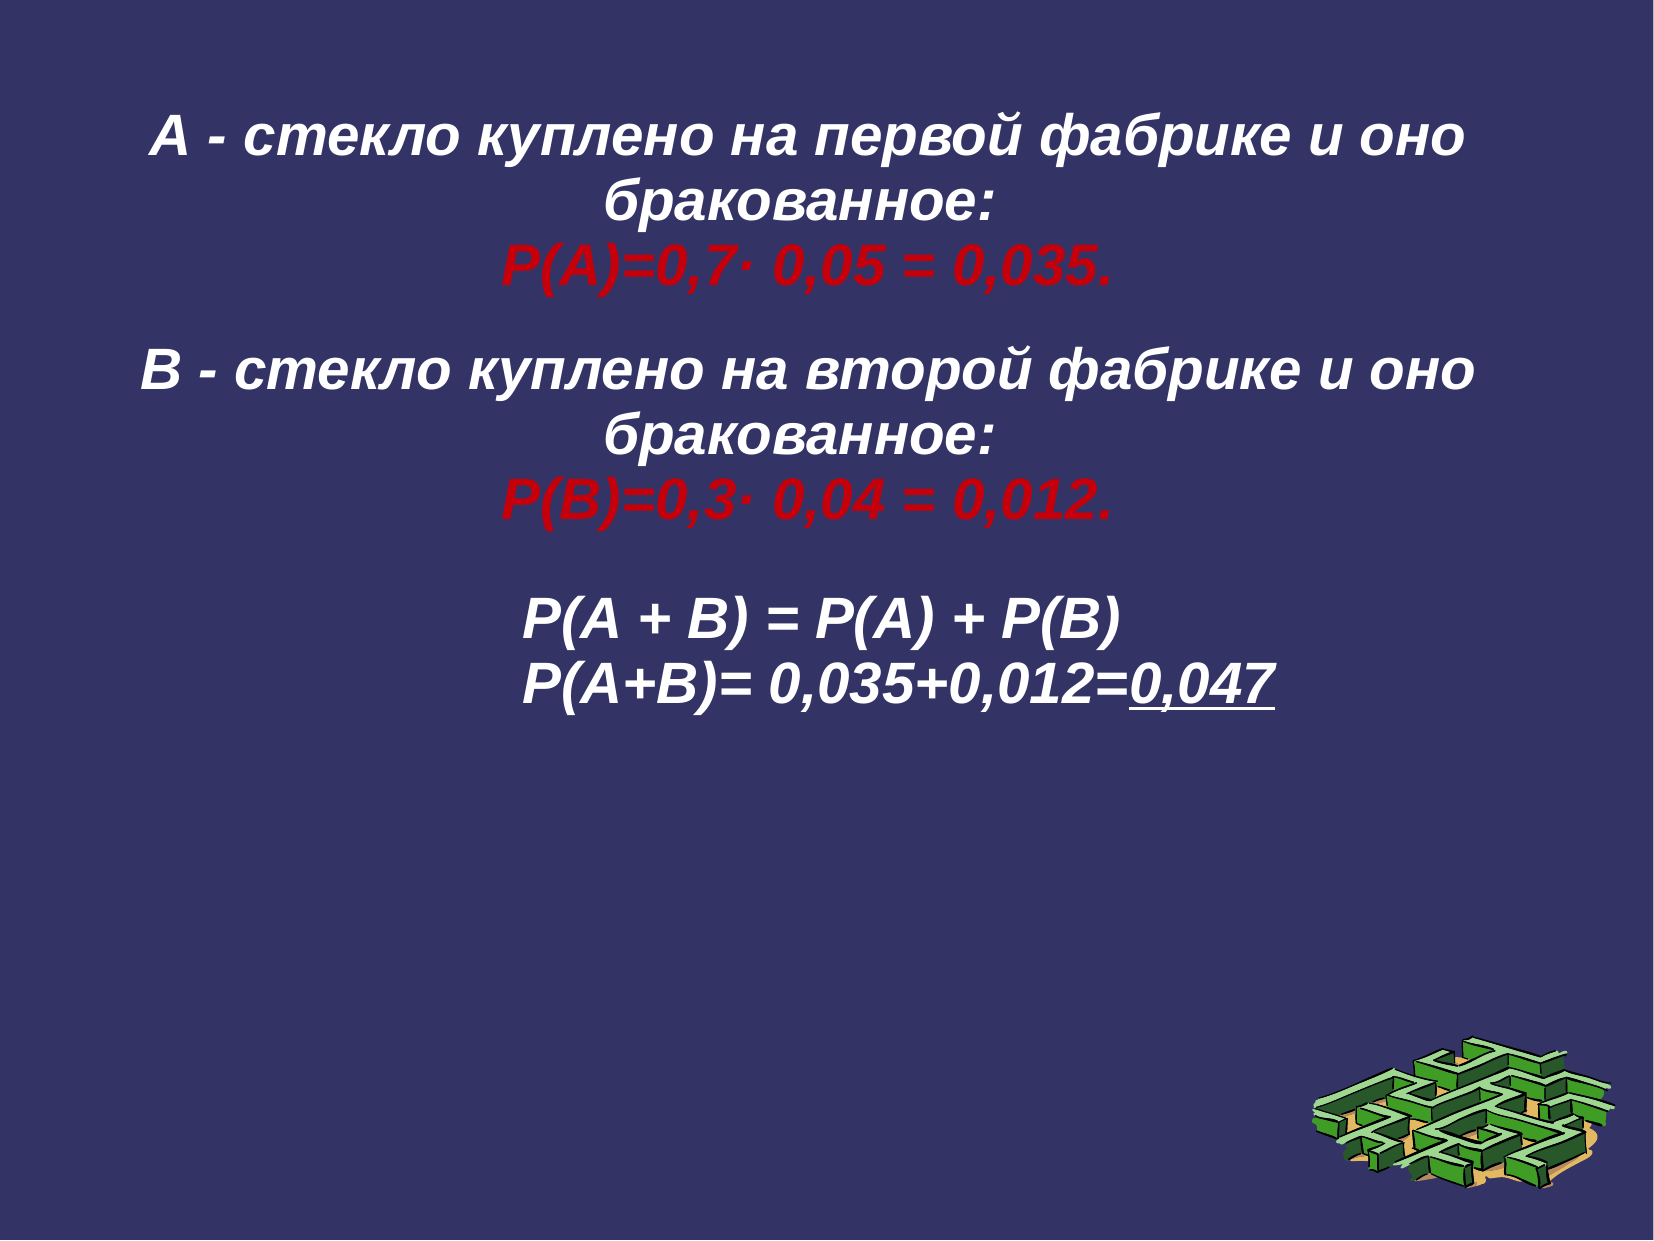

А - стекло куплено на первой фабрике и оно бракованное:
Р(А)=0,7· 0,05 = 0,035.
В - стекло куплено на второй фабрике и оно бракованное:
Р(В)=0,3· 0,04 = 0,012.
P(A + B) = P(A) + P(B)
Р(А+В)= 0,035+0,012=0,047